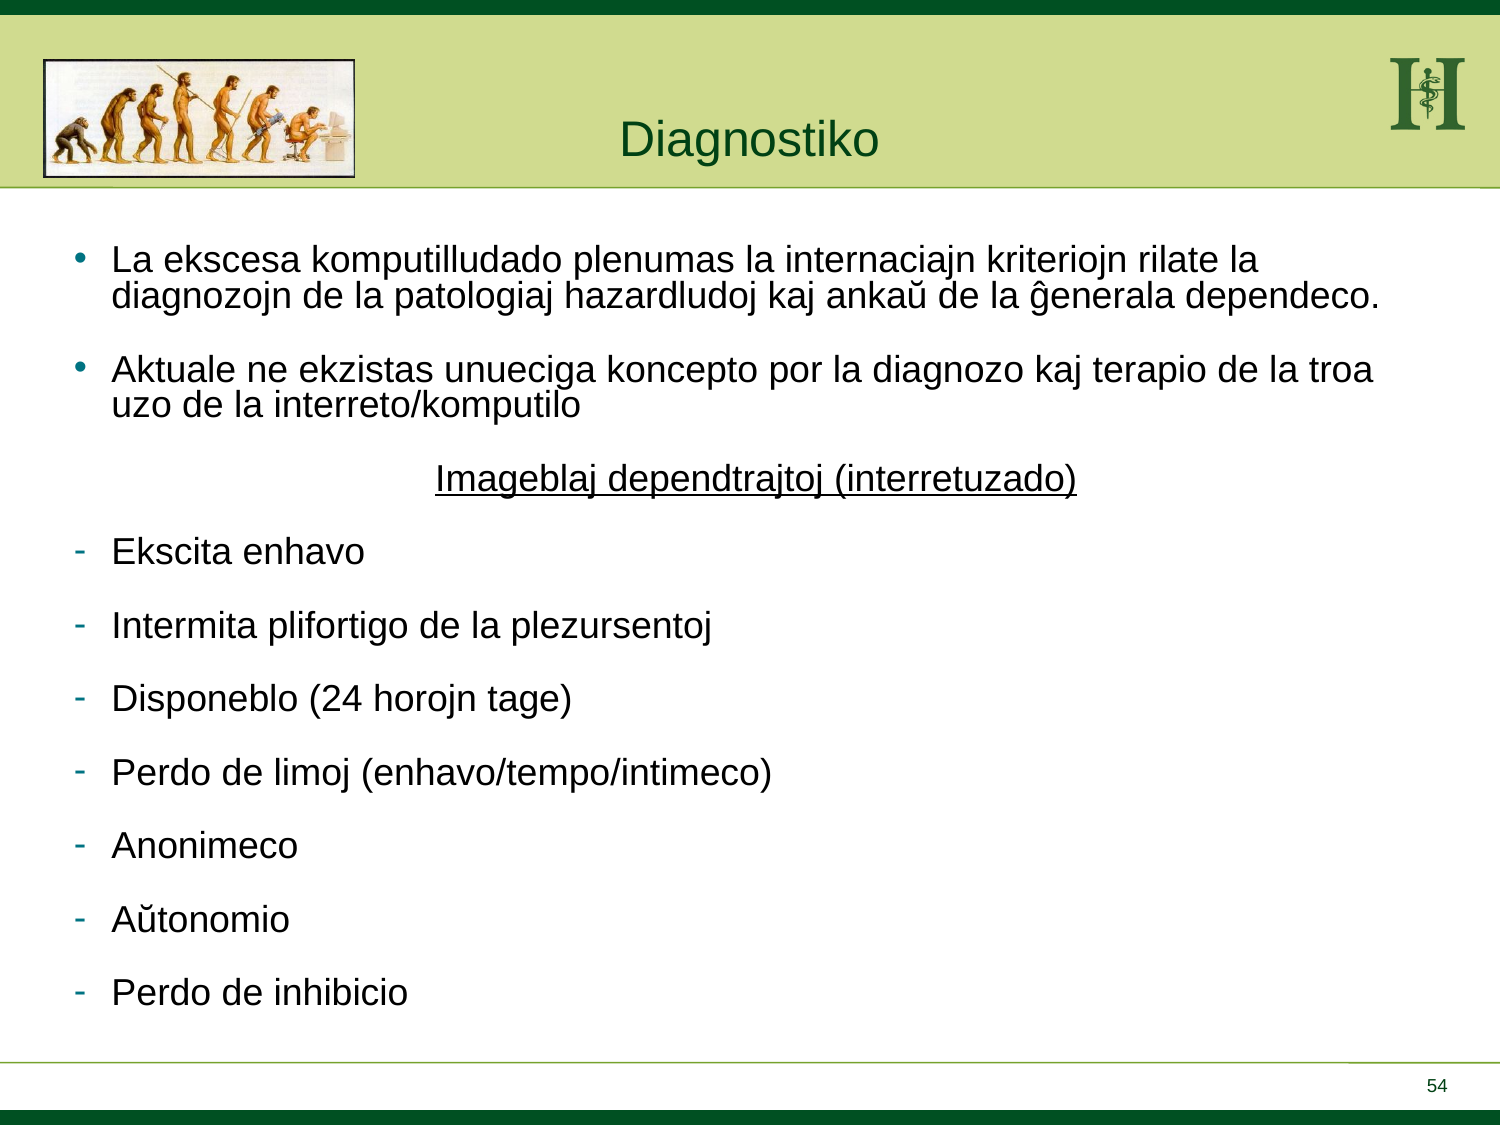

# Diagnostiko
La ekscesa komputilludado plenumas la internaciajn kriteriojn rilate la diagnozojn de la patologiaj hazardludoj kaj ankaŭ de la ĝenerala dependeco.
Aktuale ne ekzistas unueciga koncepto por la diagnozo kaj terapio de la troa uzo de la interreto/komputilo
Imageblaj dependtrajtoj (interretuzado)
Ekscita enhavo
Intermita plifortigo de la plezursentoj
Disponeblo (24 horojn tage)
Perdo de limoj (enhavo/tempo/intimeco)
Anonimeco
Aŭtonomio
Perdo de inhibicio